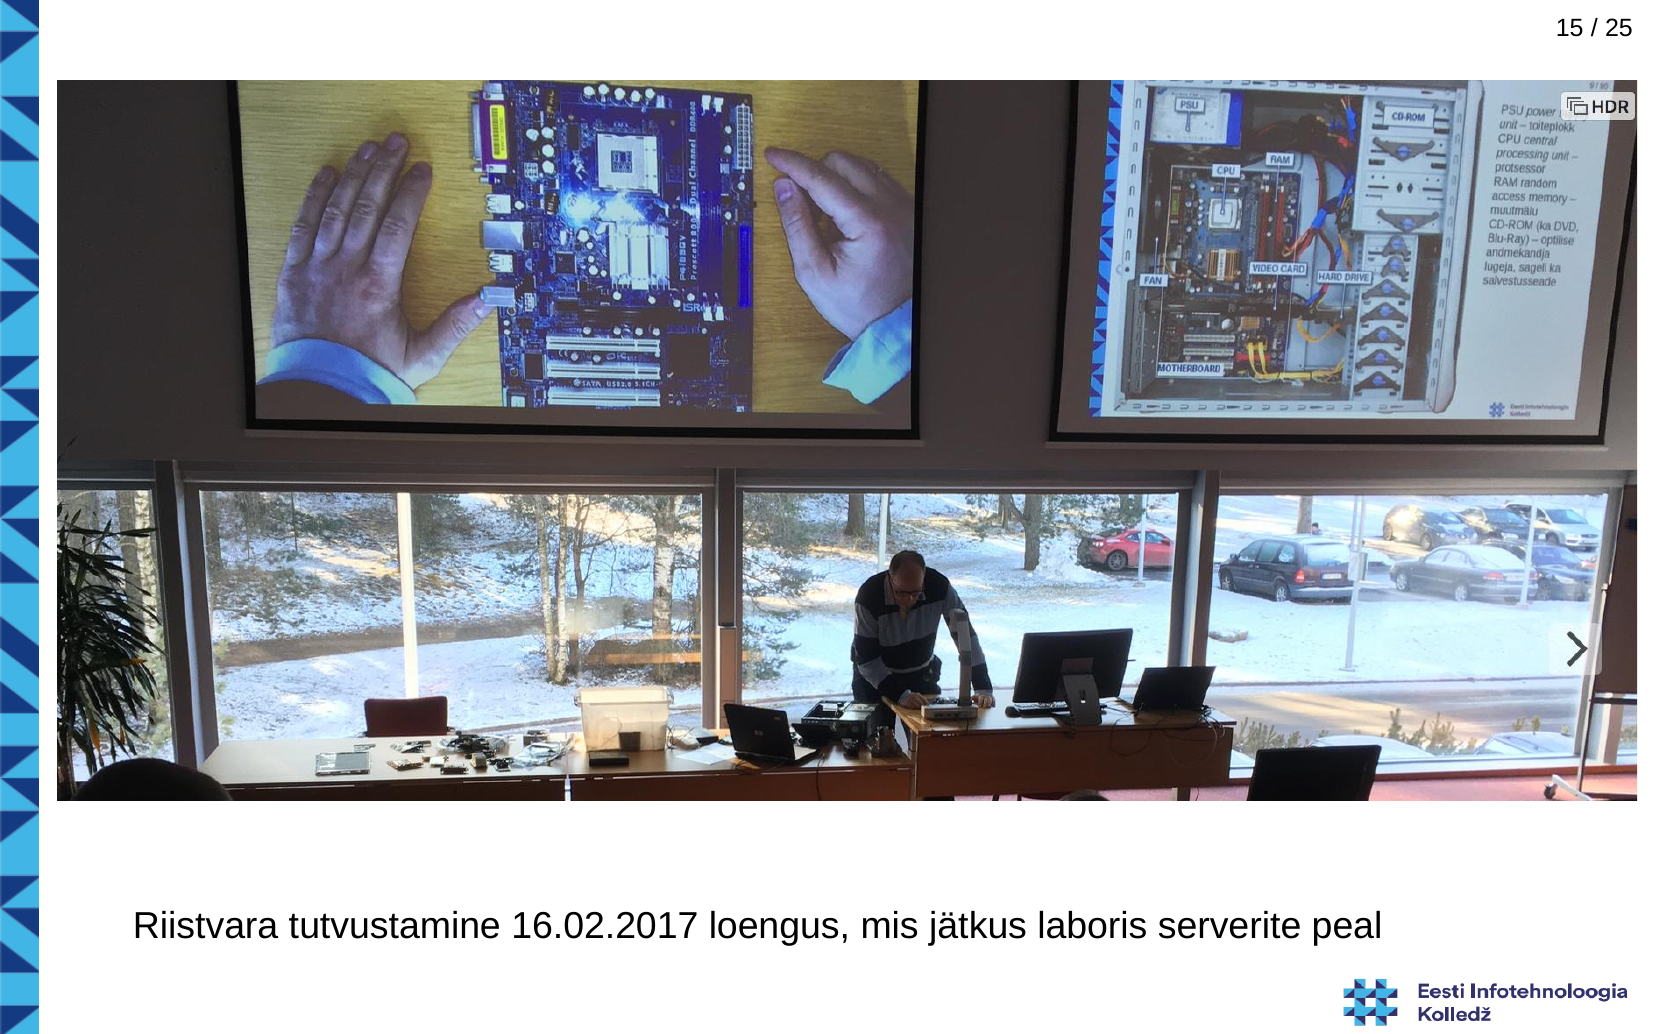

Riistvara tutvustamine 16.02.2017 loengus, mis jätkus laboris serverite peal